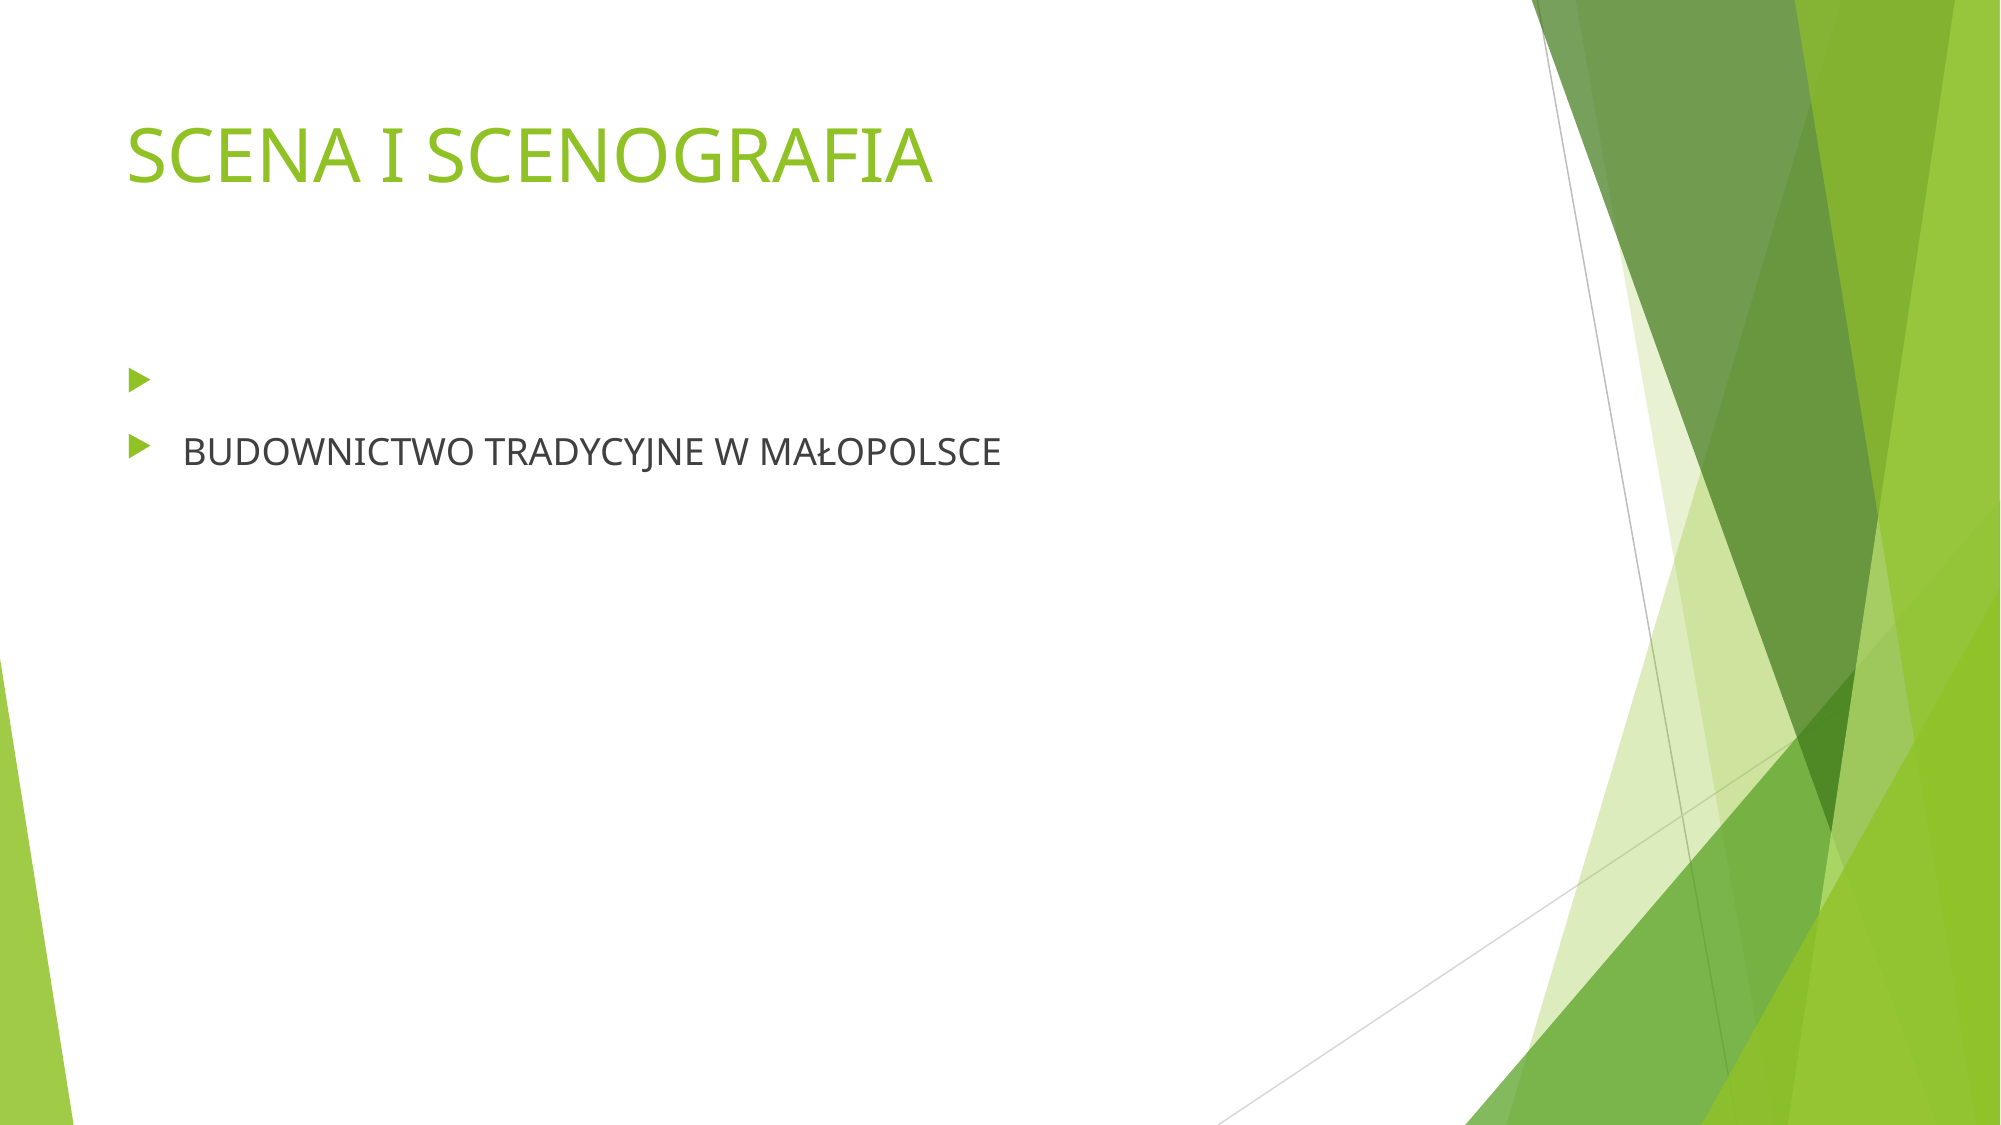

# SCENA I SCENOGRAFIA
BUDOWNICTWO TRADYCYJNE W MAŁOPOLSCE